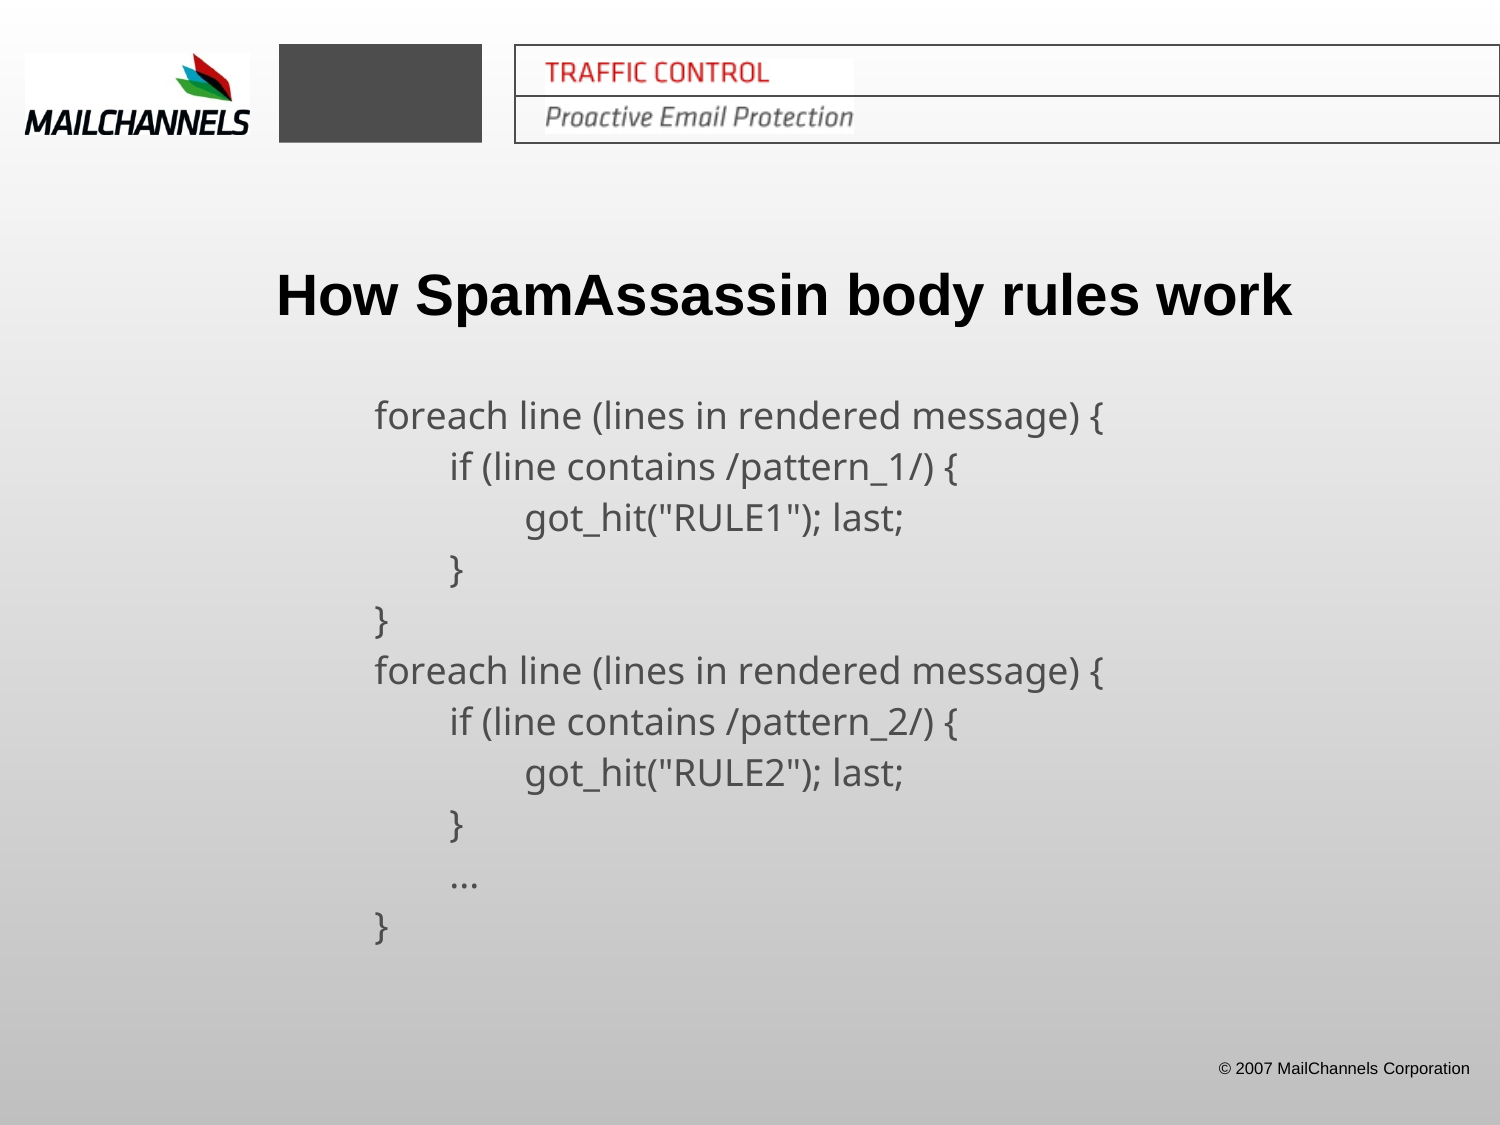

# How SpamAssassin body rules work
foreach line (lines in rendered message) {
	if (line contains /pattern_1/) {
		got_hit("RULE1"); last;
	}
}
foreach line (lines in rendered message) {
	if (line contains /pattern_2/) {
		got_hit("RULE2"); last;
	}
	...
}